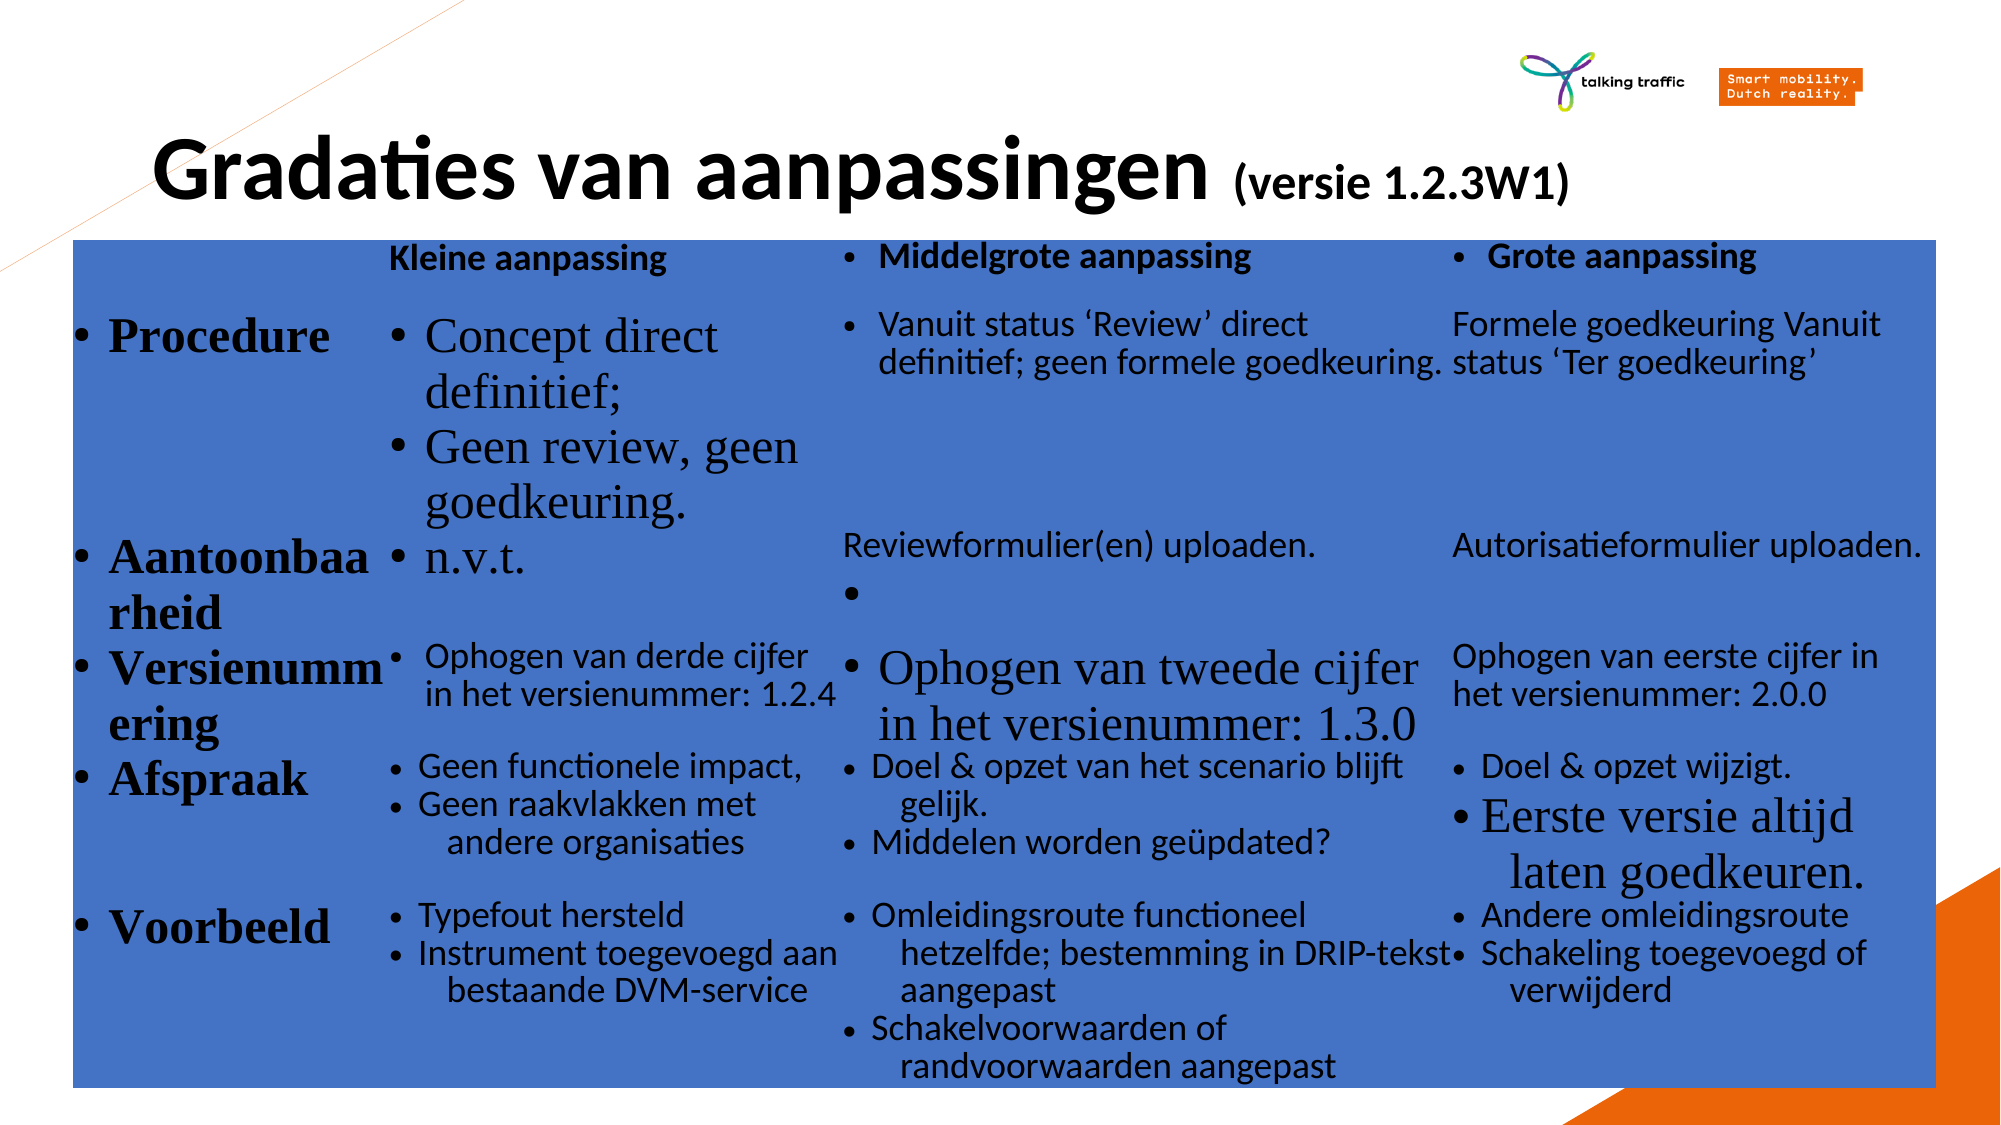

# Gradaties van aanpassingen (versie 1.2.3W1)
| | Kleine aanpassing | Middelgrote aanpassing | Grote aanpassing |
| --- | --- | --- | --- |
| Procedure | Concept direct definitief; Geen review, geen goedkeuring. | Vanuit status ‘Review’ direct definitief; geen formele goedkeuring. | Formele goedkeuring Vanuit status ‘Ter goedkeuring’ |
| Aantoonbaarheid | n.v.t. | Reviewformulier(en) uploaden. | Autorisatieformulier uploaden. |
| Versienummering | Ophogen van derde cijfer in het versienummer: 1.2.4 | Ophogen van tweede cijfer in het versienummer: 1.3.0 | Ophogen van eerste cijfer in het versienummer: 2.0.0 |
| Afspraak | Geen functionele impact, Geen raakvlakken met andere organisaties | Doel & opzet van het scenario blijft gelijk. Middelen worden geüpdated? | Doel & opzet wijzigt. Eerste versie altijd laten goedkeuren. |
| Voorbeeld | Typefout hersteld Instrument toegevoegd aan bestaande DVM-service | Omleidingsroute functioneel hetzelfde; bestemming in DRIP-tekst aangepast Schakelvoorwaarden of randvoorwaarden aangepast | Andere omleidingsroute Schakeling toegevoegd of verwijderd |